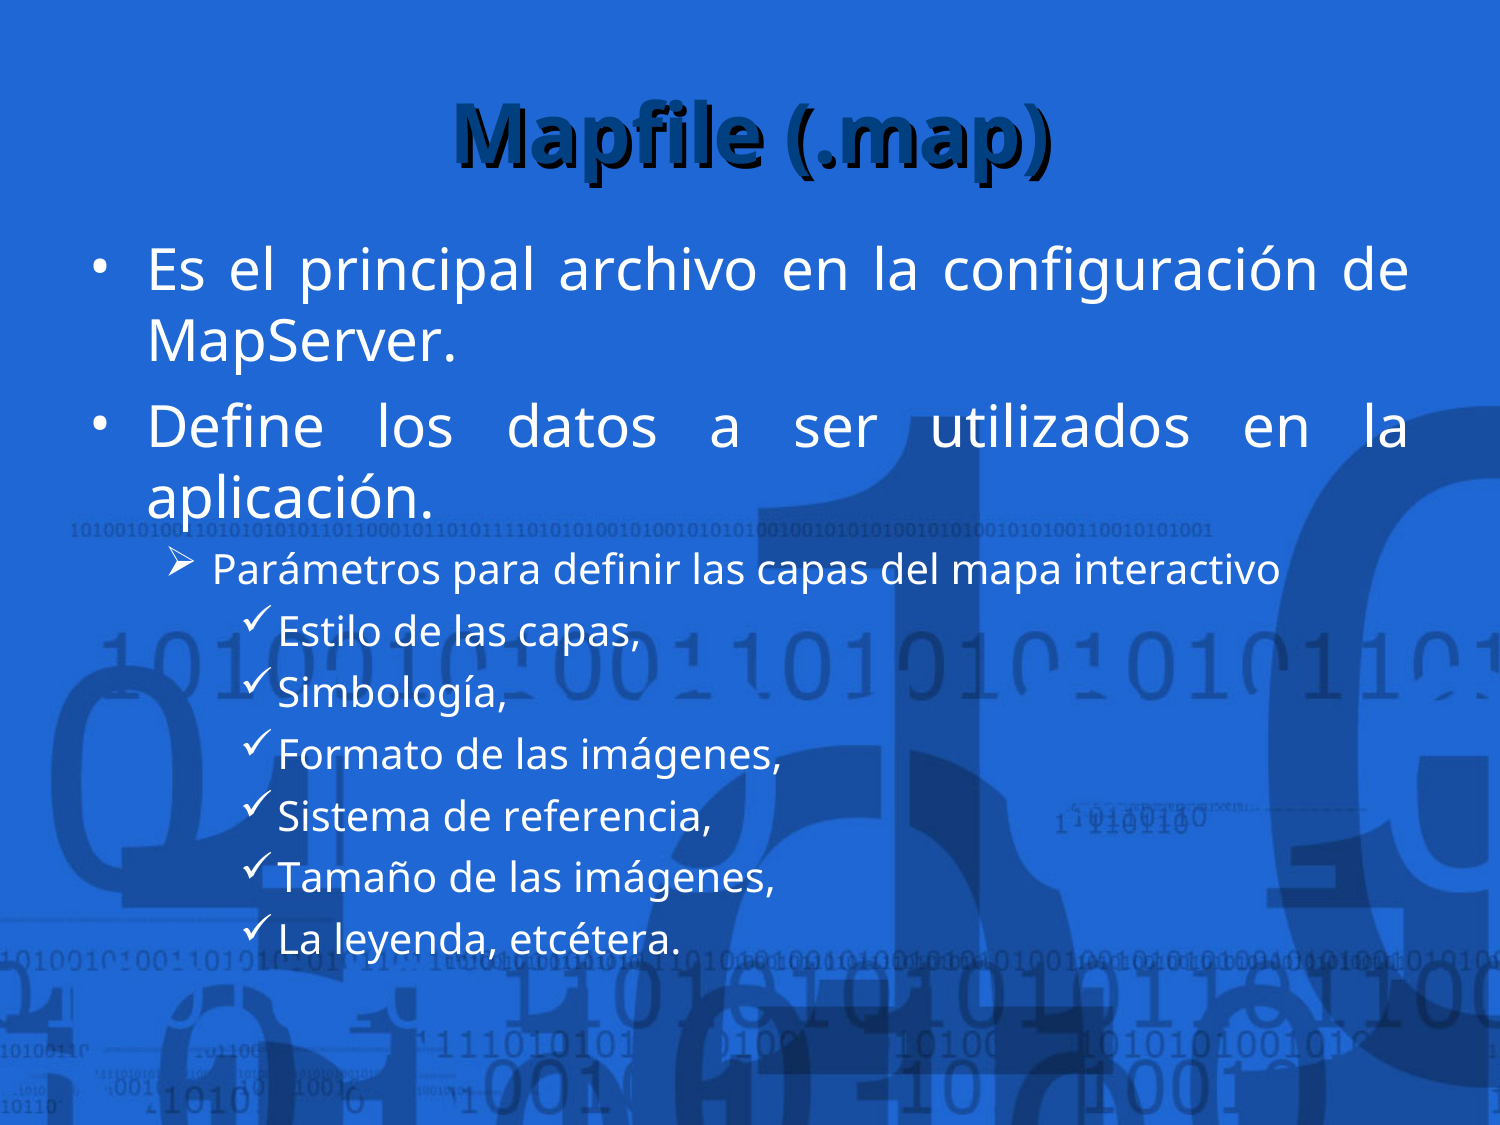

# Mapfile (.map)
Es el principal archivo en la configuración de MapServer.
Define los datos a ser utilizados en la aplicación.
Parámetros para definir las capas del mapa interactivo
Estilo de las capas,
Simbología,
Formato de las imágenes,
Sistema de referencia,
Tamaño de las imágenes,
La leyenda, etcétera.